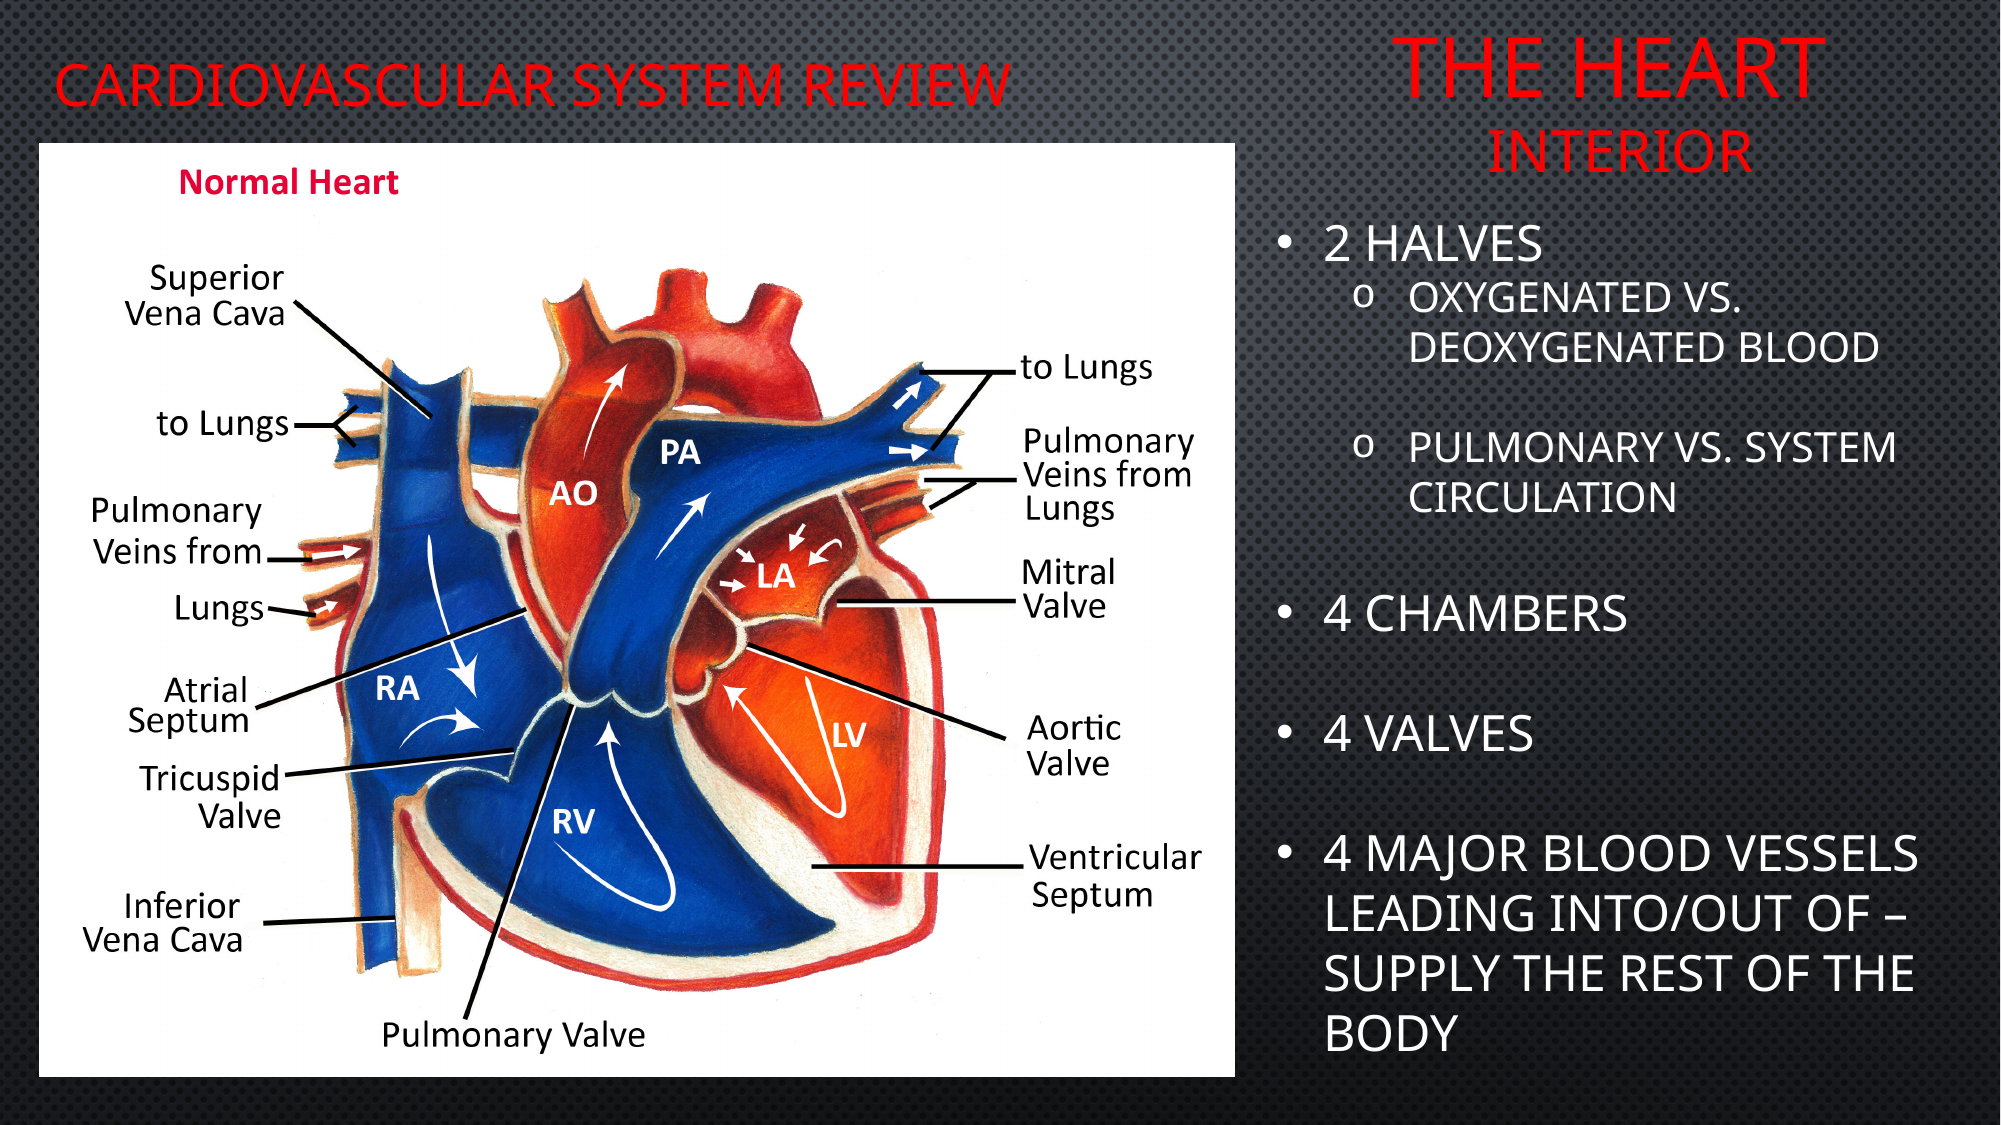

THE HEART
INTERIOR
Cardiovascular system review
2 HALVES
OXYGENATED VS. DEOXYGENATED BLOOD
PULMONARY VS. SYSTEM CIRCULATION
4 CHAMBERS
4 VALVES
4 MAJOR BLOOD VESSELS LEADING INTO/OUT OF – SUPPLY THE REST OF THE BODY